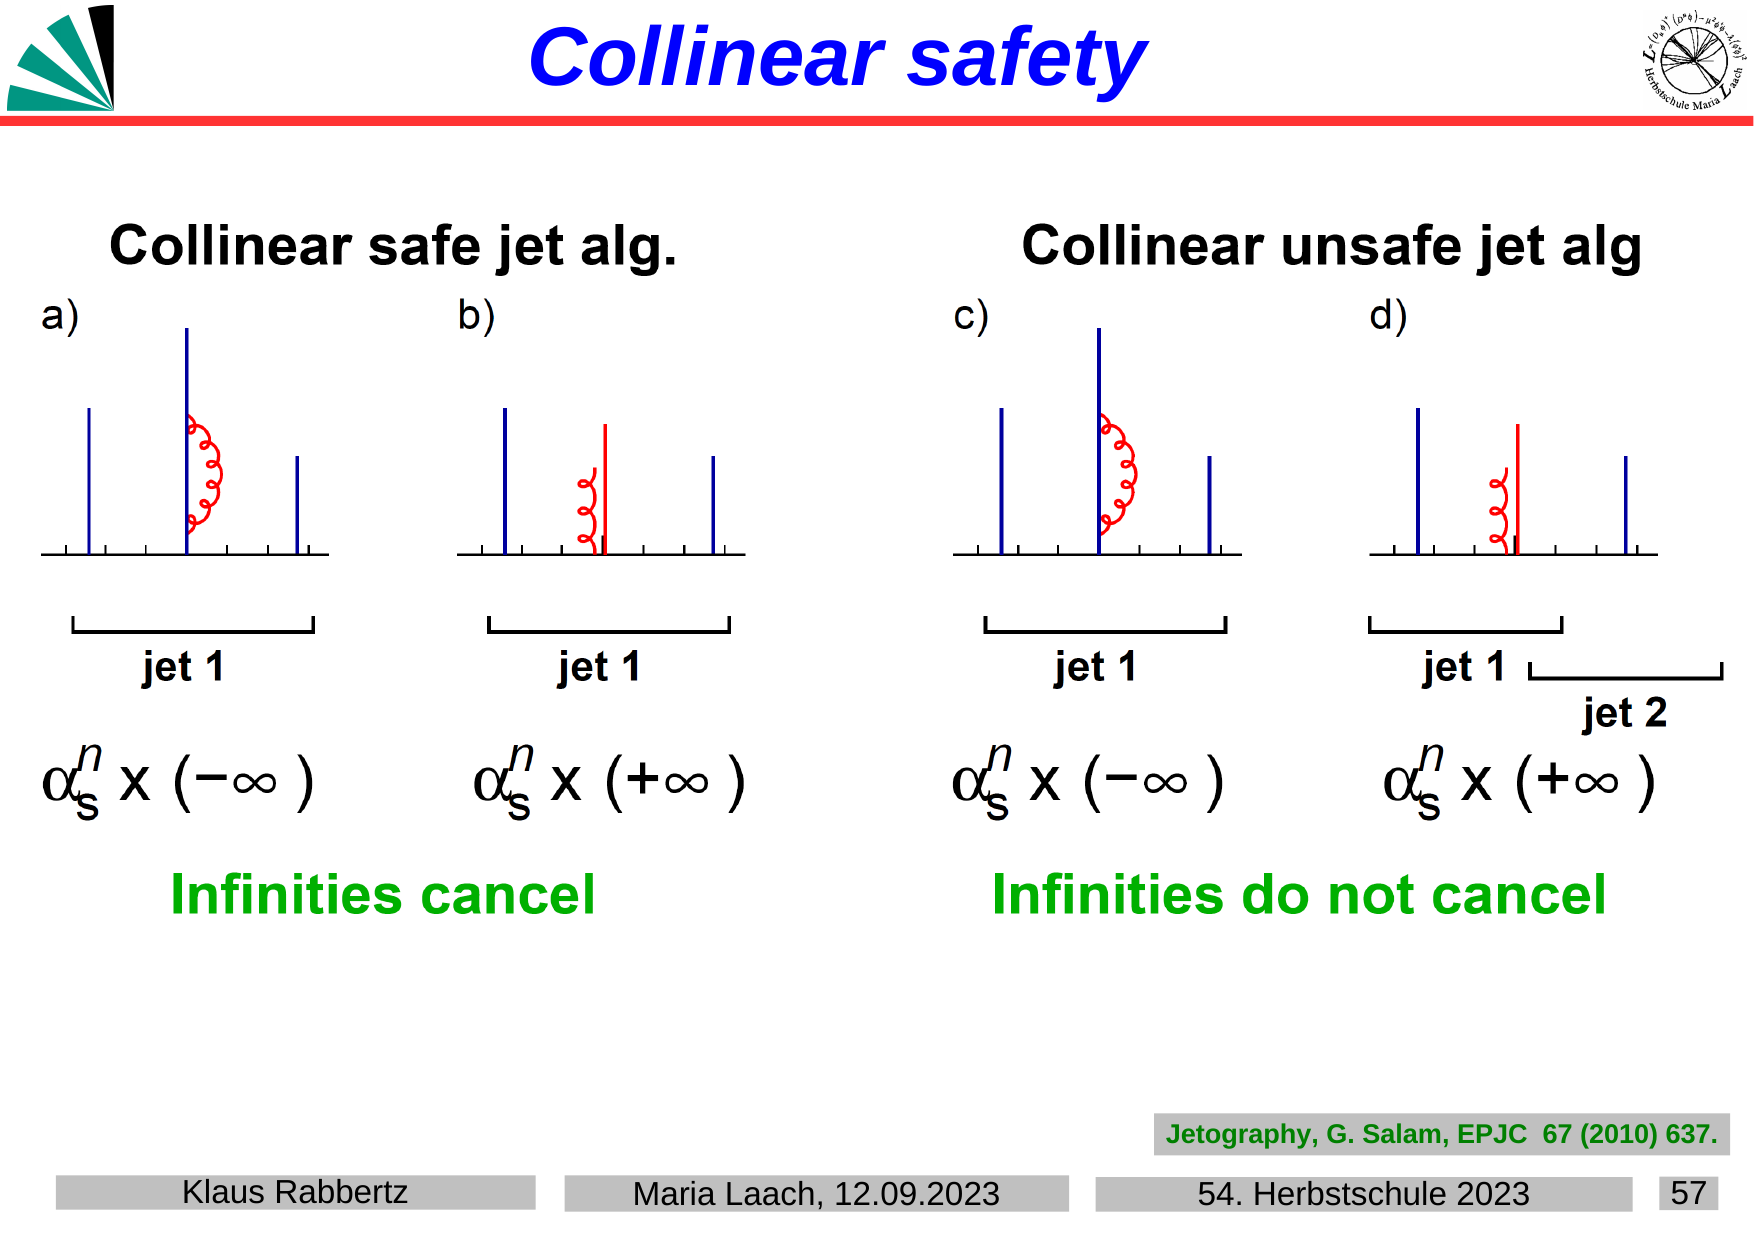

# Collinear safety
Jetography, G. Salam, EPJC 67 (2010) 637.